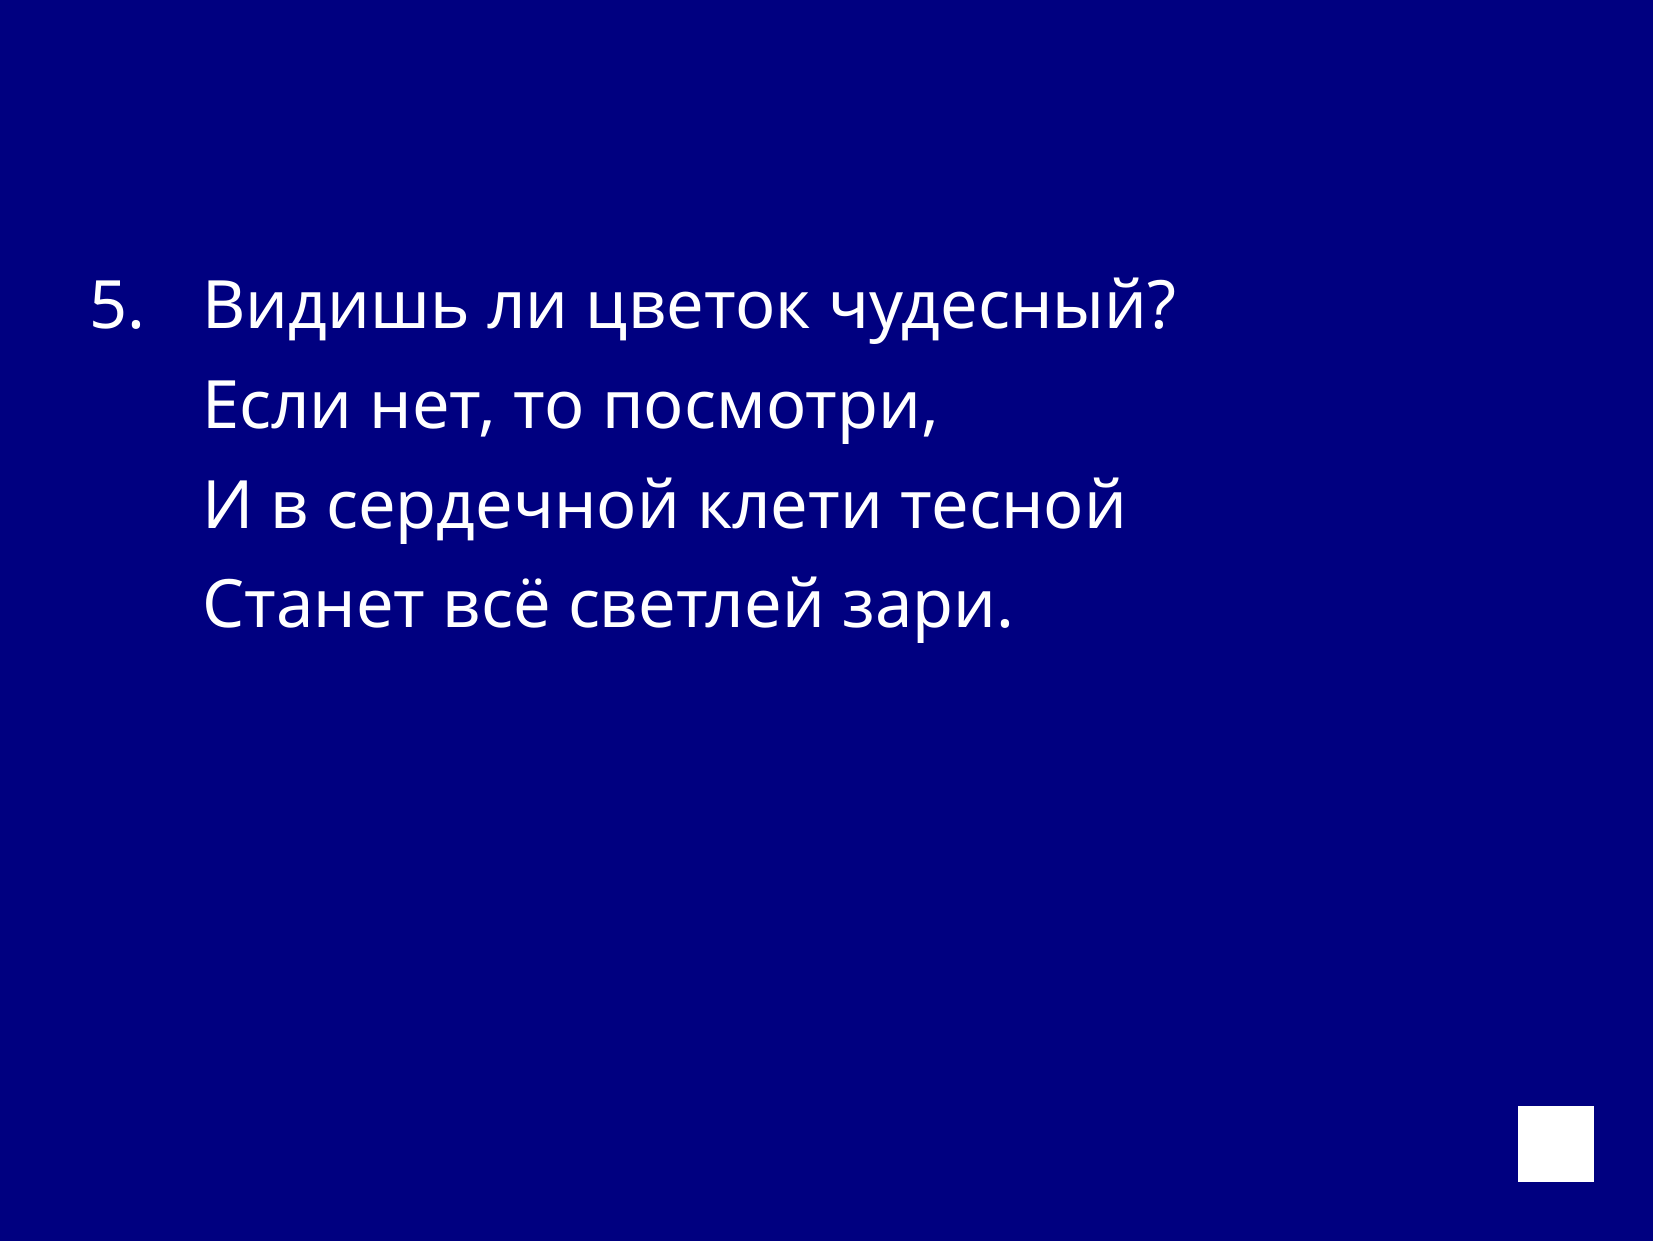

5.	Видишь ли цветок чудесный?
	Если нет, то посмотри,
	И в сердечной клети тесной
	Станет всё светлей зари.